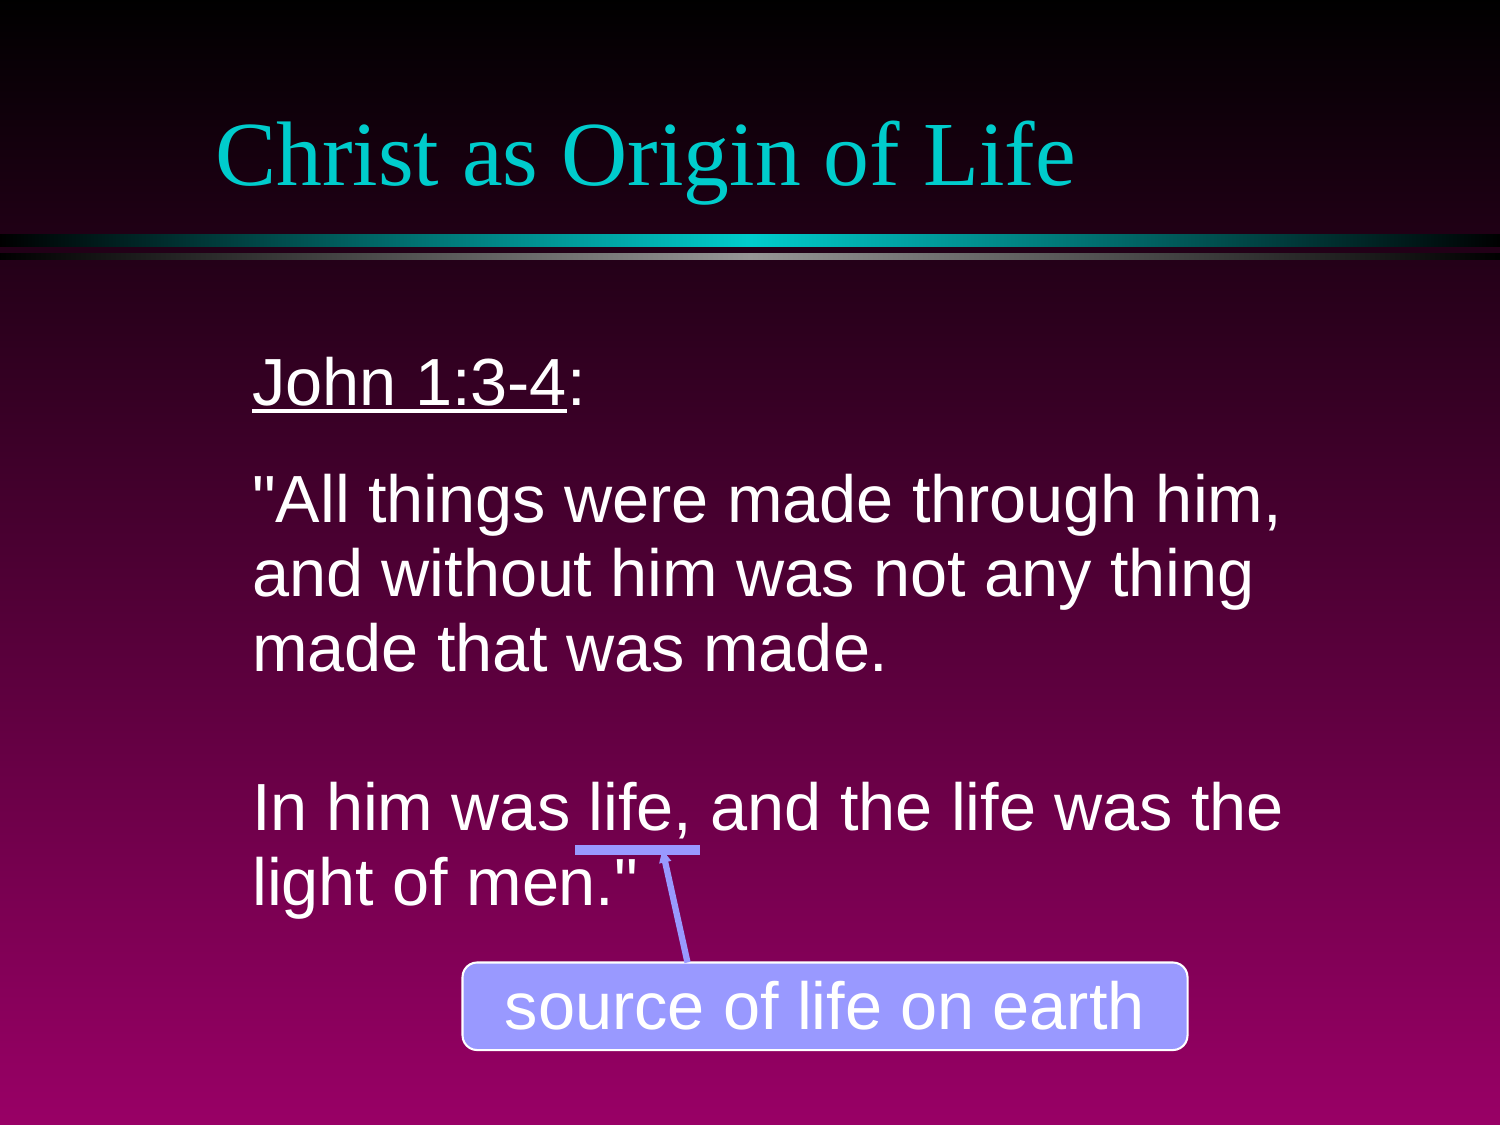

# Christ as Origin of Life
John 1:3-4:
"All things were made through him, and without him was not any thing made that was made.
In him was life, and the life was the light of men."
source of life on earth